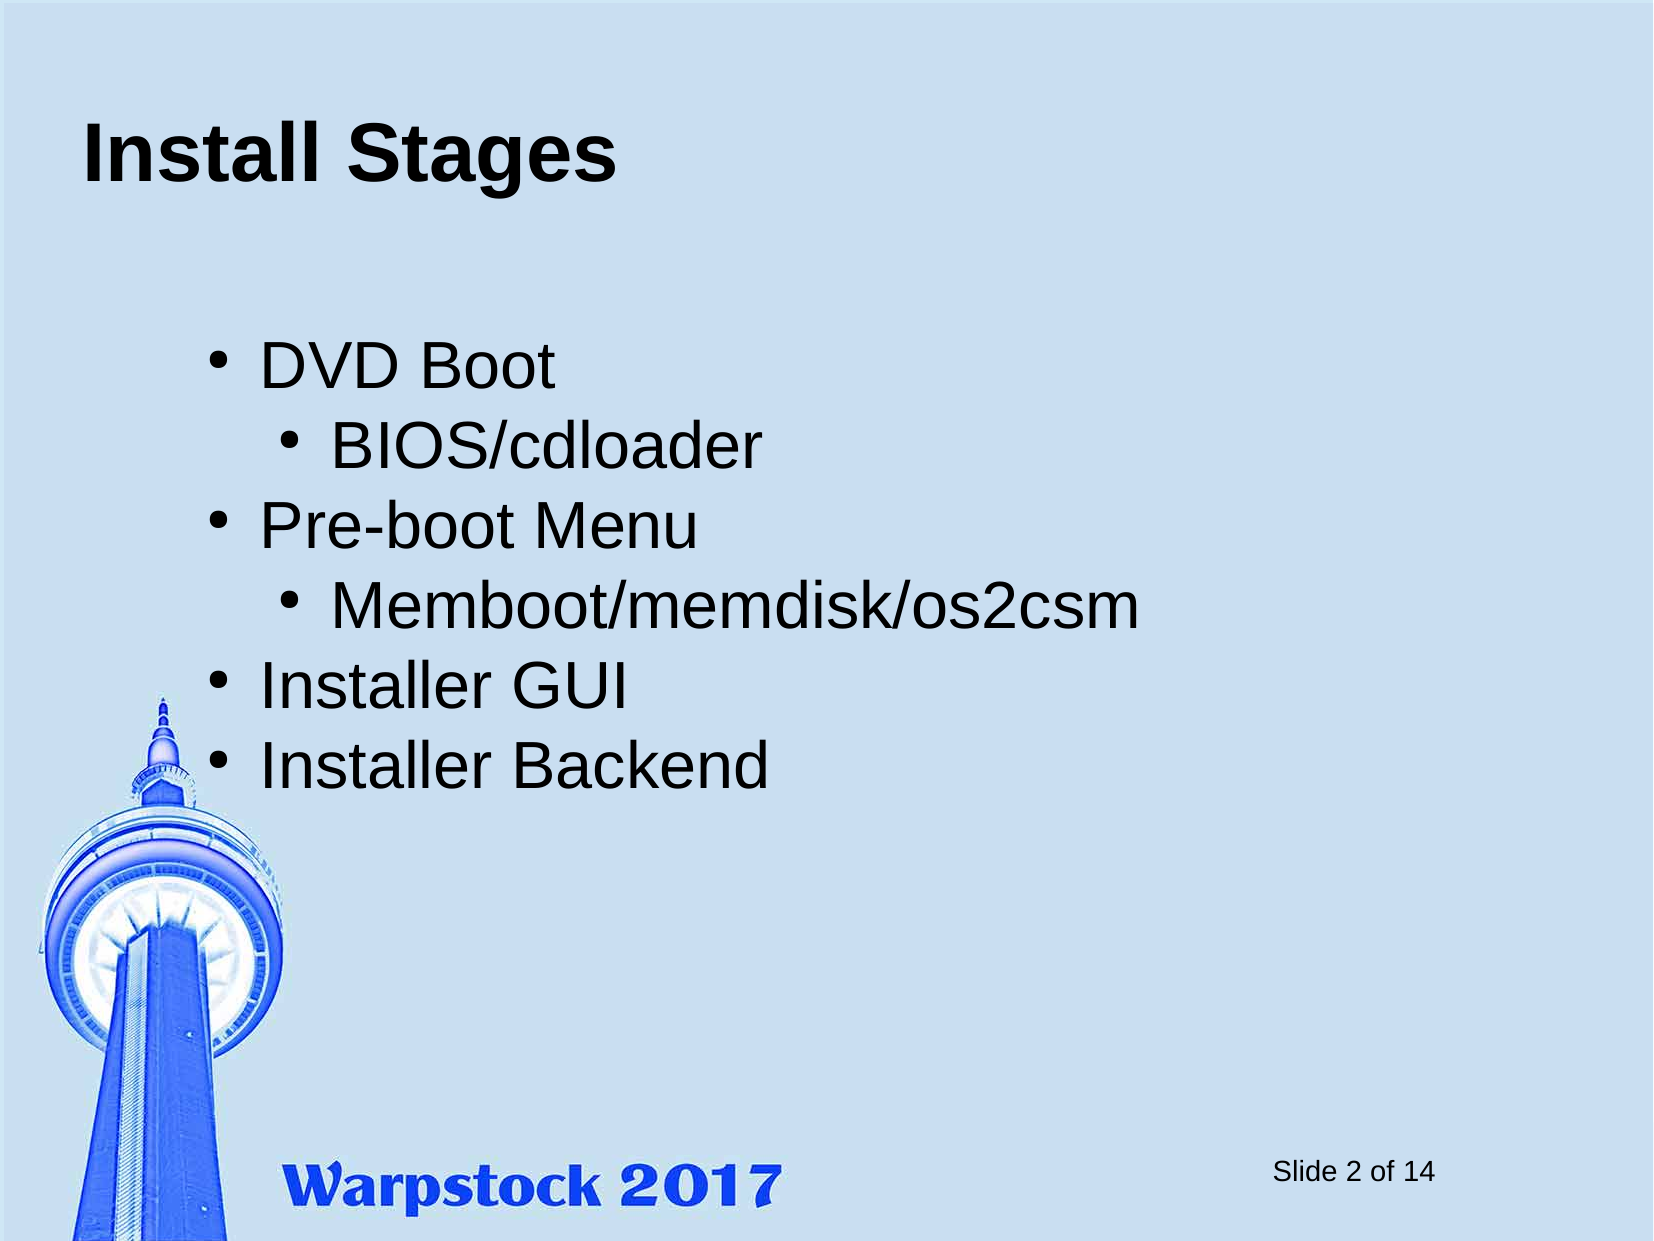

# Install Stages
DVD Boot
BIOS/cdloader
Pre-boot Menu
Memboot/memdisk/os2csm
Installer GUI
Installer Backend